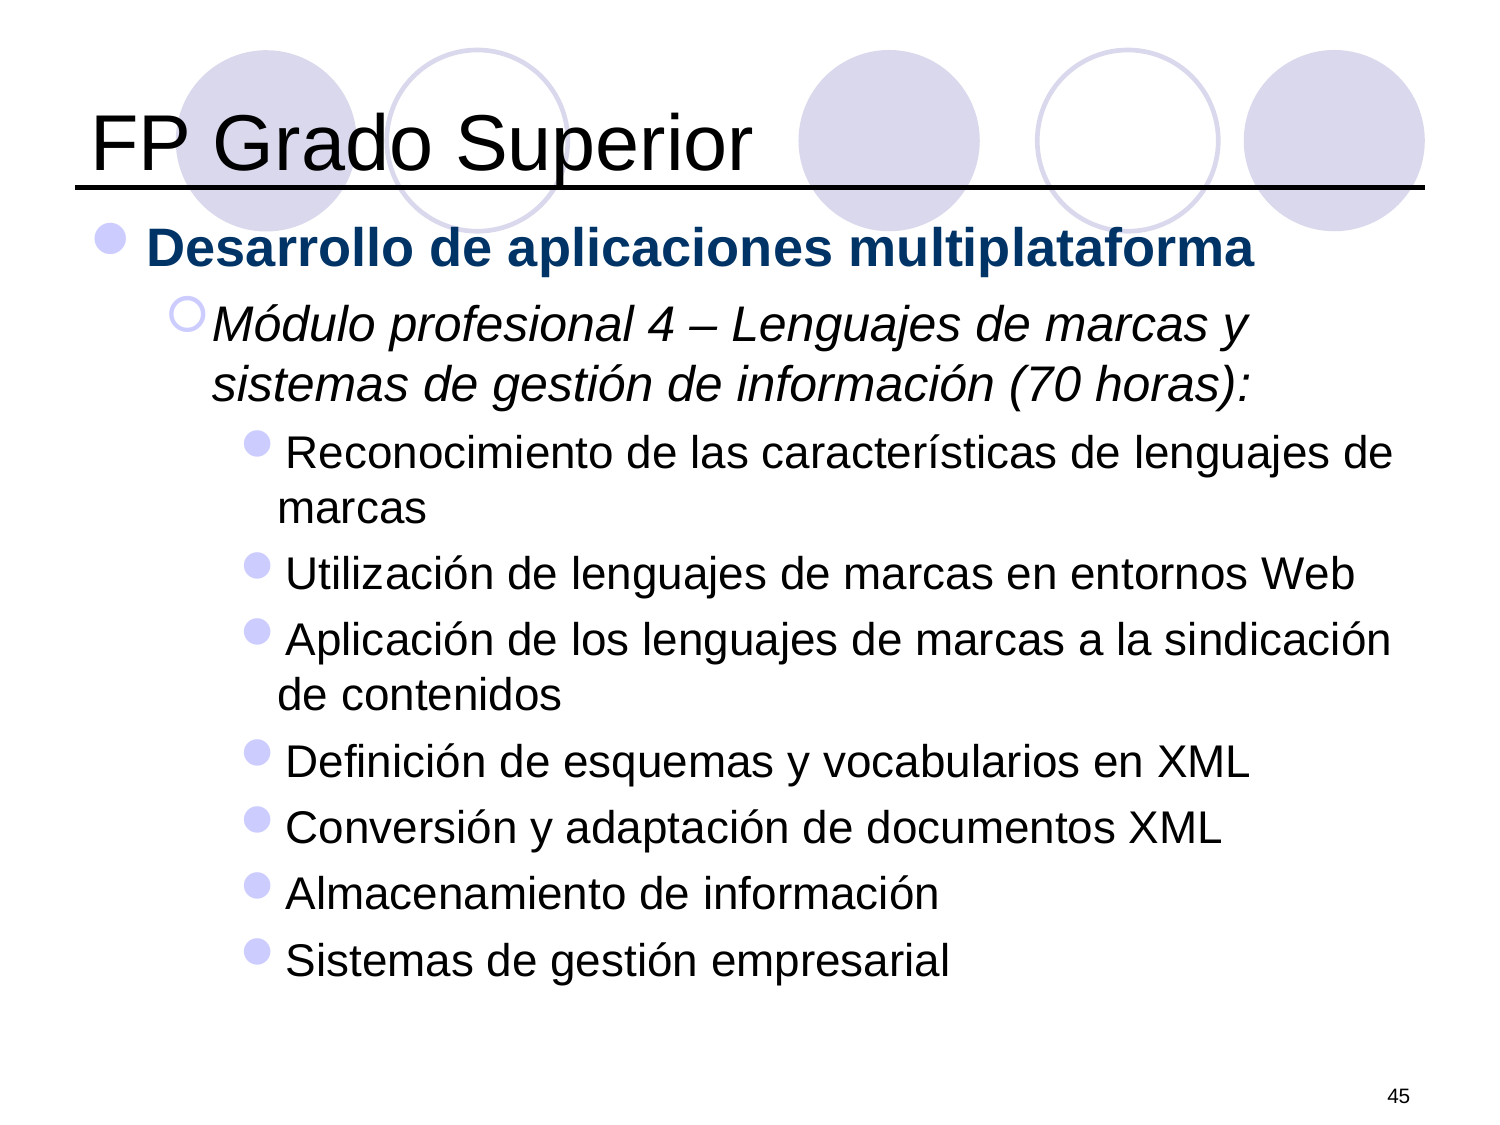

# FP Grado Superior
Desarrollo de aplicaciones multiplataforma
Módulo profesional 4 – Lenguajes de marcas y sistemas de gestión de información (70 horas):
Reconocimiento de las características de lenguajes de marcas
Utilización de lenguajes de marcas en entornos Web
Aplicación de los lenguajes de marcas a la sindicación de contenidos
Definición de esquemas y vocabularios en XML
Conversión y adaptación de documentos XML
Almacenamiento de información
Sistemas de gestión empresarial